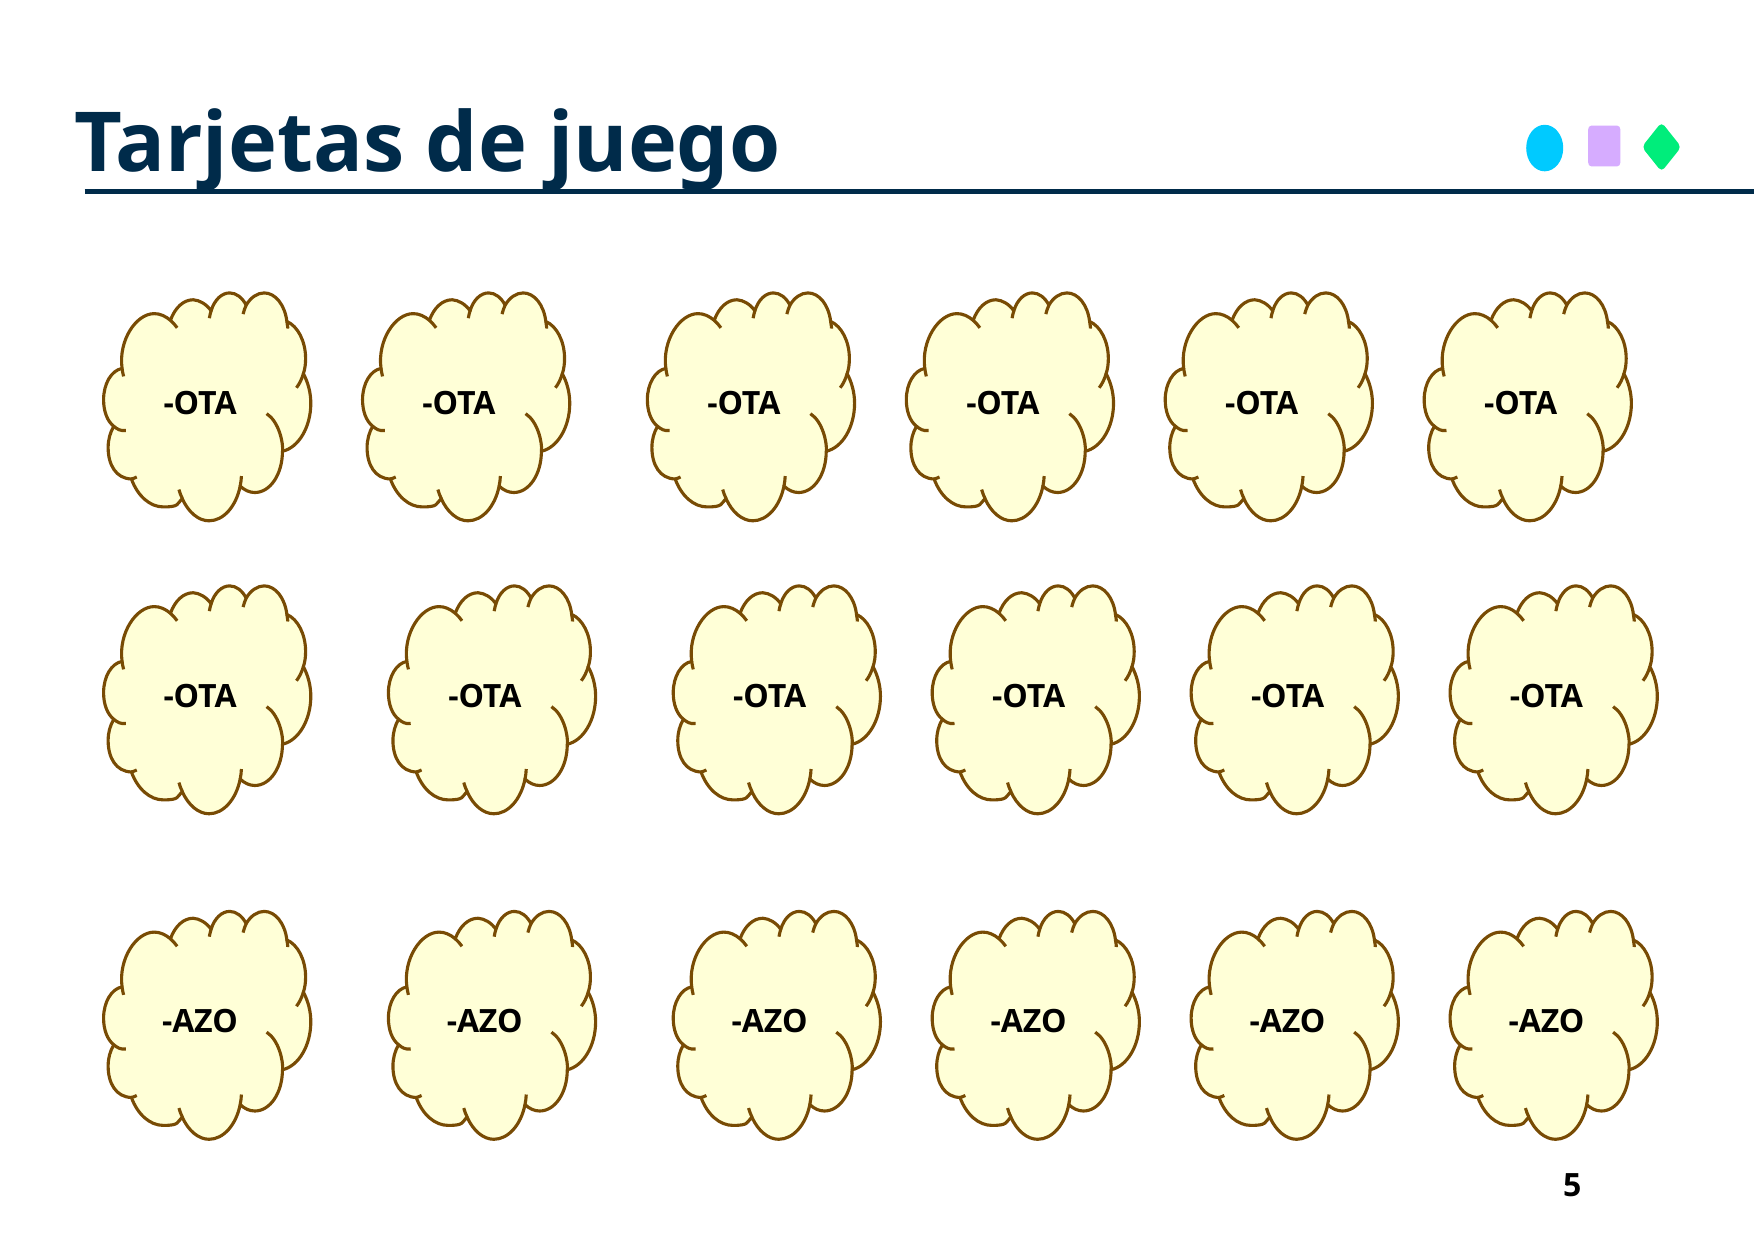

# Tarjetas de juego
-OTA
-OTA
-OTA
-OTA
-OTA
-OTA
-OTA
-OTA
-OTA
-OTA
-OTA
-OTA
-AZO
-AZO
-AZO
-AZO
-AZO
-AZO